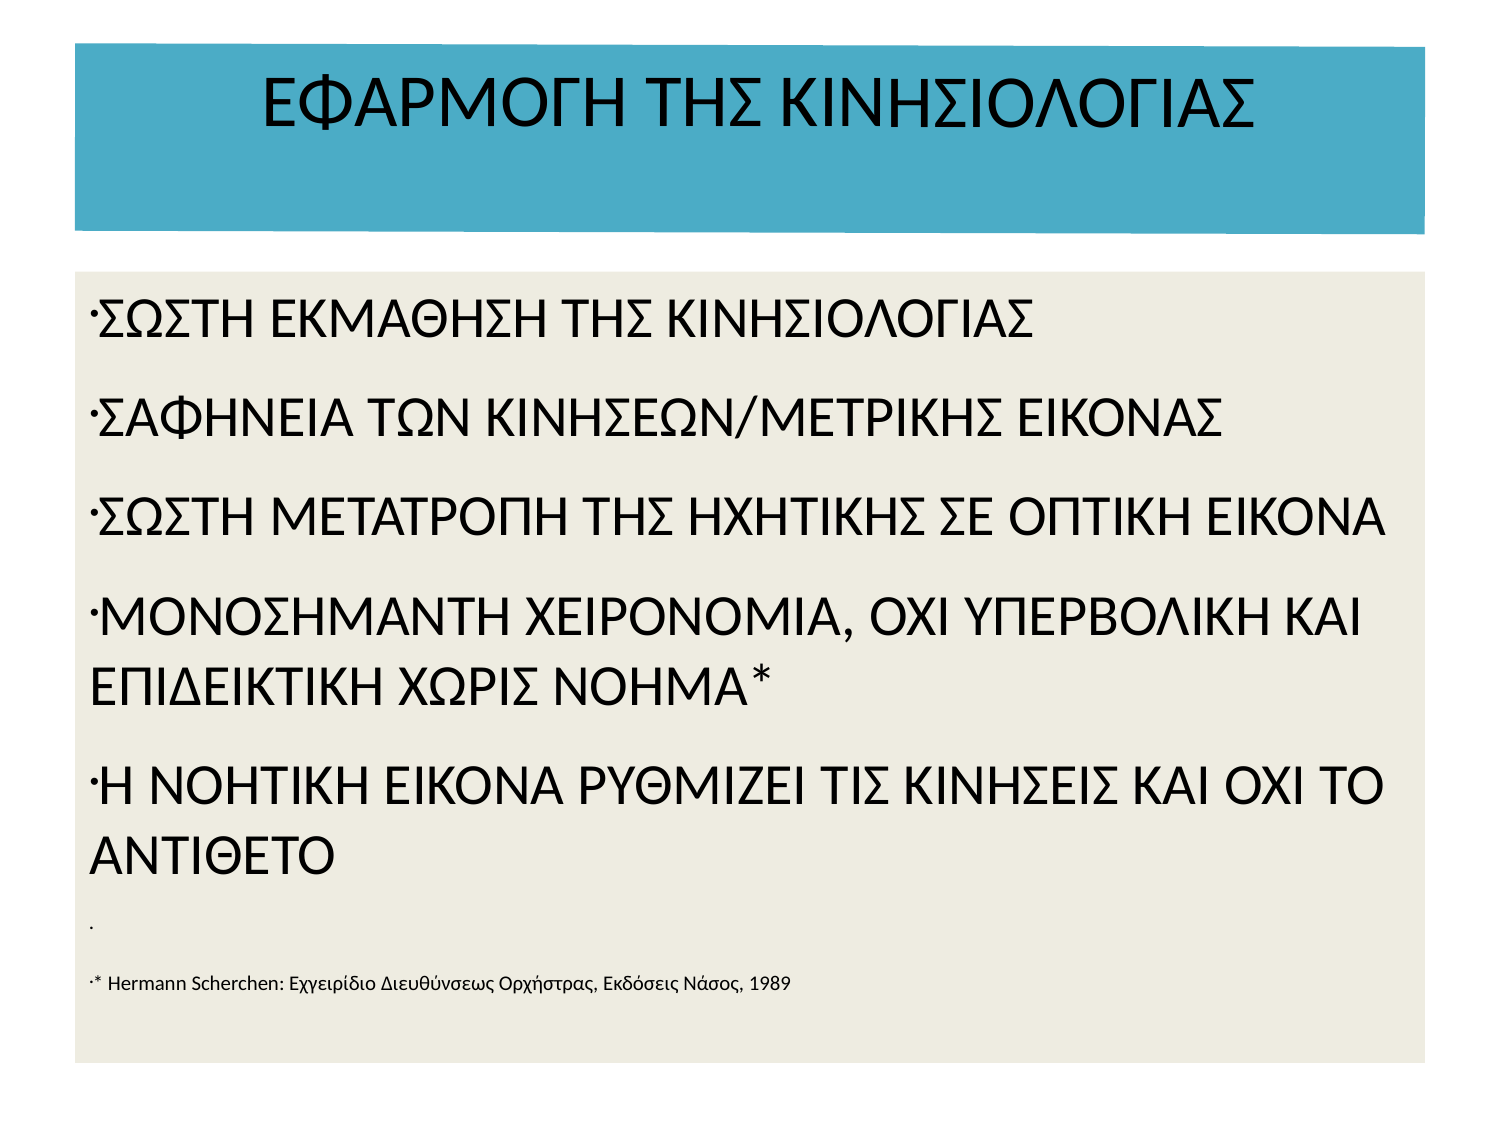

# ΕΦΑΡΜΟΓΗ ΤΗΣ ΚΙΝΗΣΙΟΛΟΓΙΑΣ
ΣΩΣΤΗ ΕΚΜΑΘΗΣΗ ΤΗΣ ΚΙΝΗΣΙΟΛΟΓΙΑΣ
ΣΑΦΗΝΕΙΑ ΤΩΝ ΚΙΝΗΣΕΩΝ/ΜΕΤΡΙΚΗΣ ΕΙΚΟΝΑΣ
ΣΩΣΤΗ ΜΕΤΑΤΡΟΠΗ ΤΗΣ ΗΧΗΤΙΚΗΣ ΣΕ ΟΠΤΙΚΗ ΕΙΚΟΝΑ
ΜΟΝΟΣΗΜΑΝΤΗ ΧΕΙΡΟΝΟΜΙΑ, ΟΧΙ ΥΠΕΡΒΟΛΙΚΗ ΚΑΙ ΕΠΙΔΕΙΚΤΙΚΗ ΧΩΡΙΣ ΝΟΗΜΑ*
Η ΝΟΗΤΙΚΗ ΕΙΚΟΝΑ ΡΥΘΜΙΖΕΙ ΤΙΣ ΚΙΝΗΣΕΙΣ ΚΑΙ ΟΧΙ ΤΟ ΑΝΤΙΘΕΤΟ
* Hermann Scherchen: Εχγειρίδιο Διευθύνσεως Ορχήστρας, Εκδόσεις Νάσος, 1989